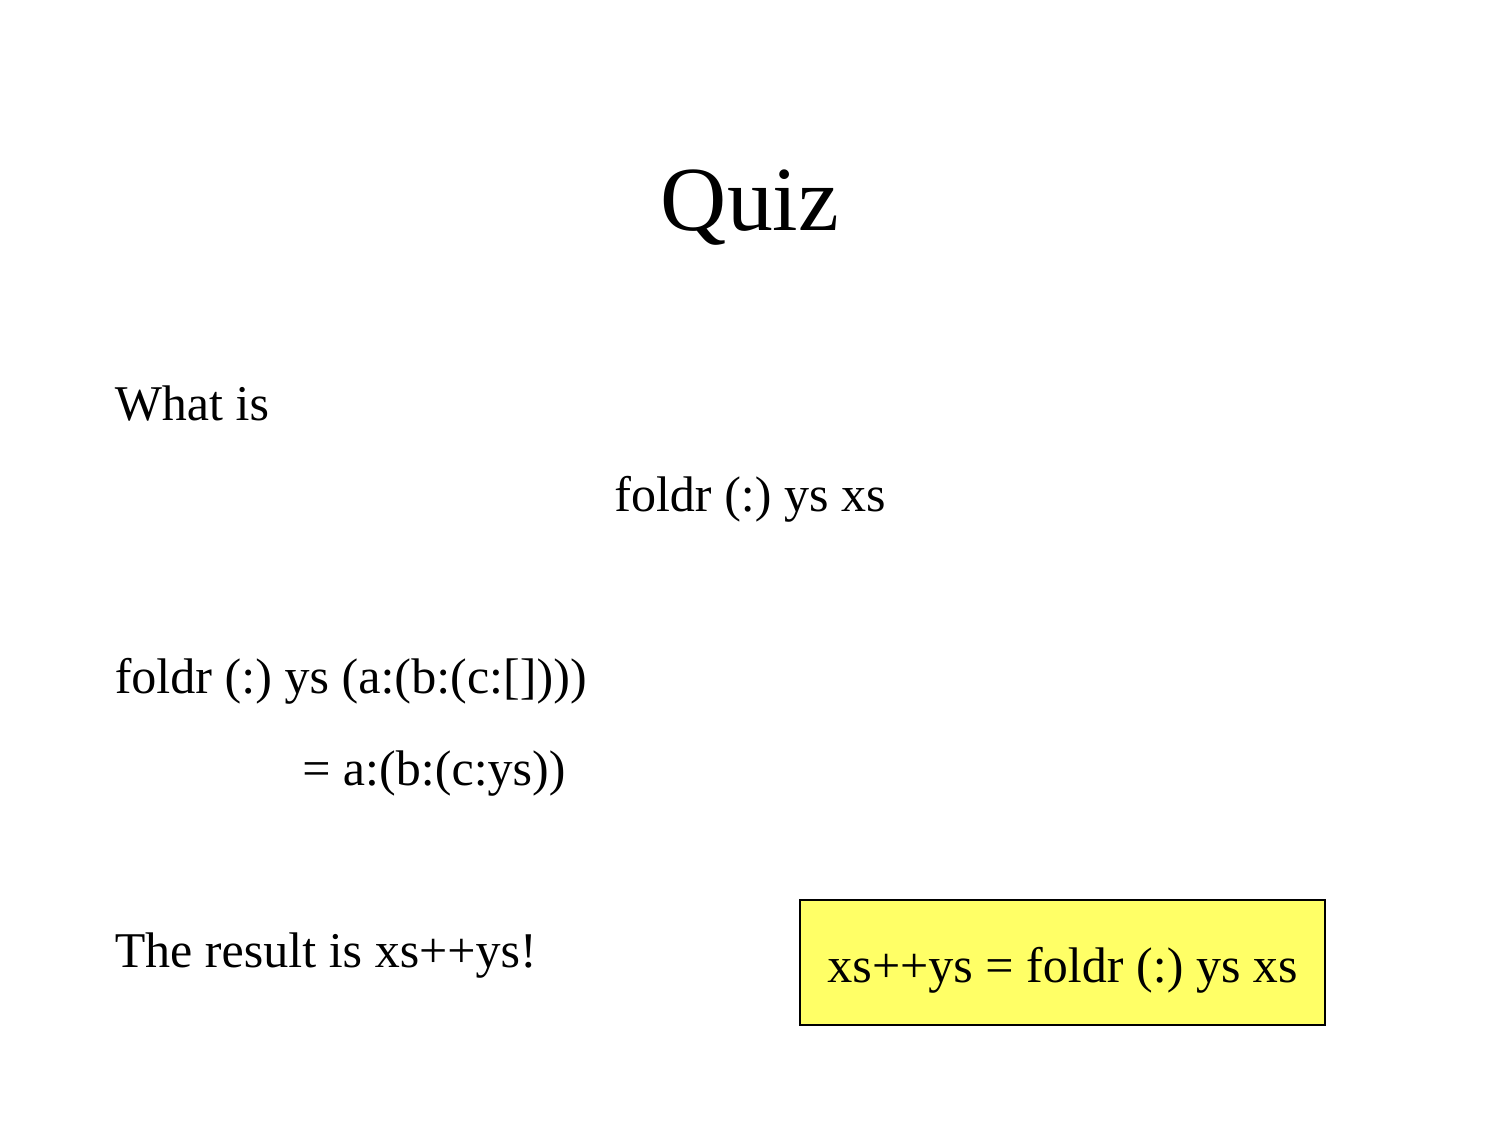

# Quiz
What is
foldr (:) ys xs
foldr (:) ys (a:(b:(c:[])))
	 = a:(b:(c:ys))
The result is xs++ys!
xs++ys = foldr (:) ys xs